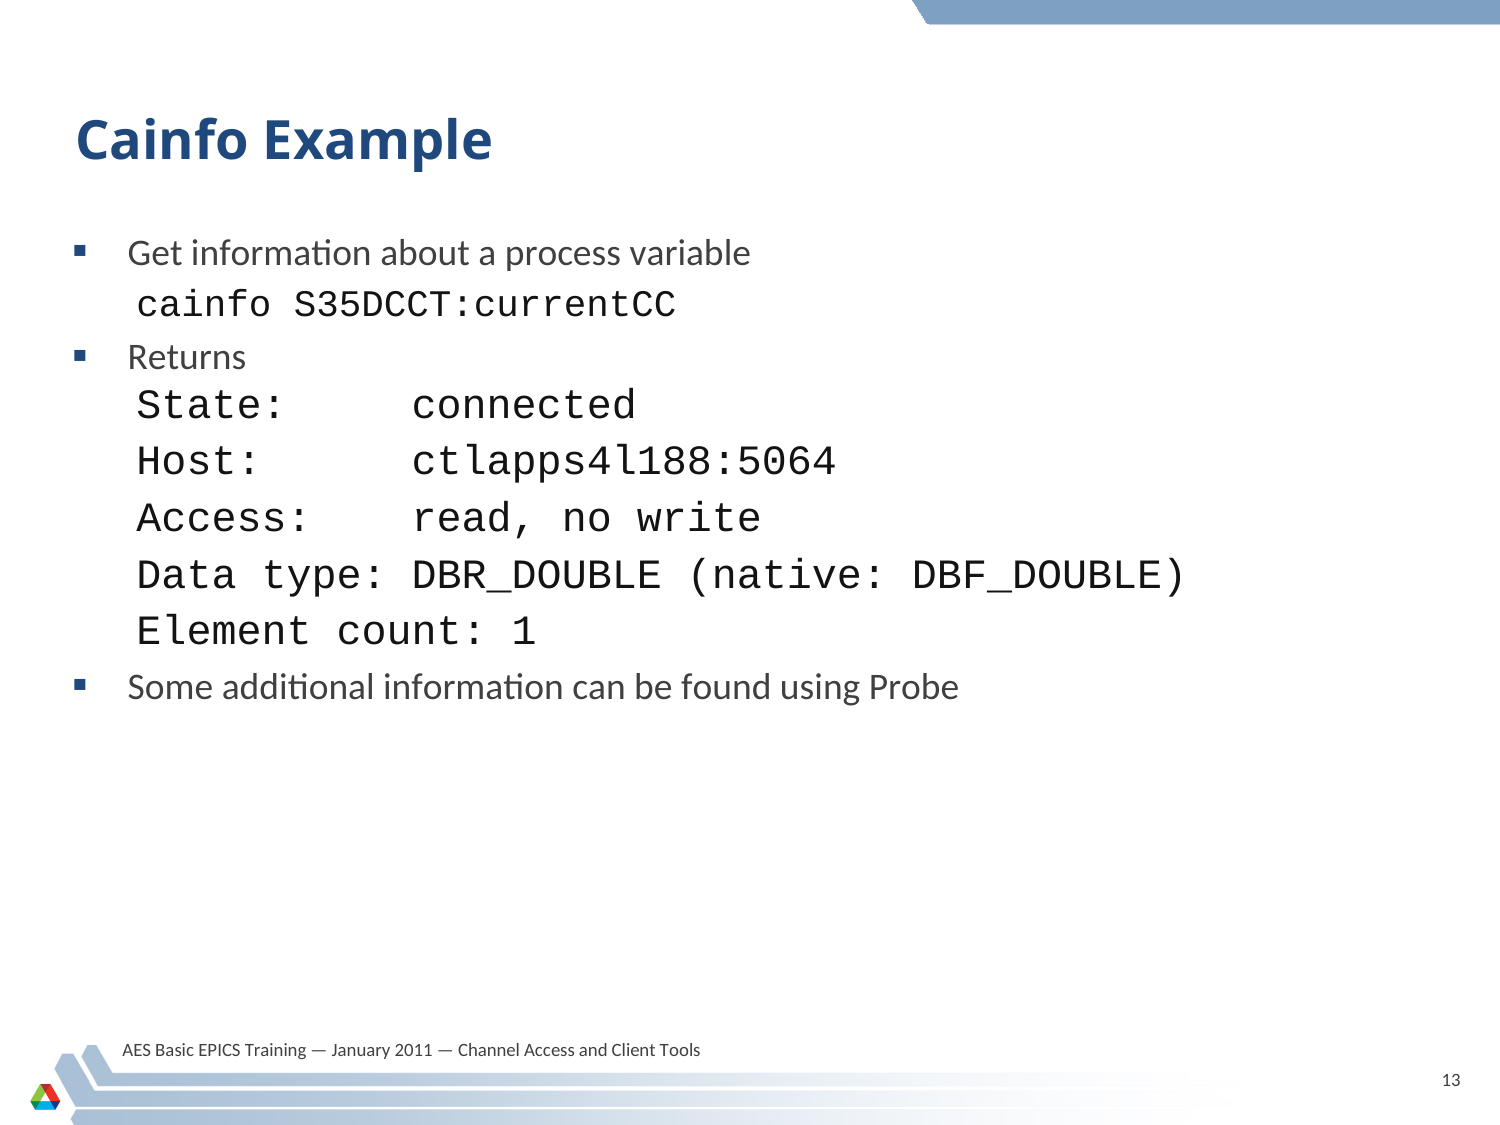

# Cainfo Example
Get information about a process variable
cainfo S35DCCT:currentCC
Returns
State: connected
Host: ctlapps4l188:5064
Access: read, no write
Data type: DBR_DOUBLE (native: DBF_DOUBLE)
Element count: 1
Some additional information can be found using Probe
AES Basic EPICS Training — January 2011 — Channel Access and Client Tools
13